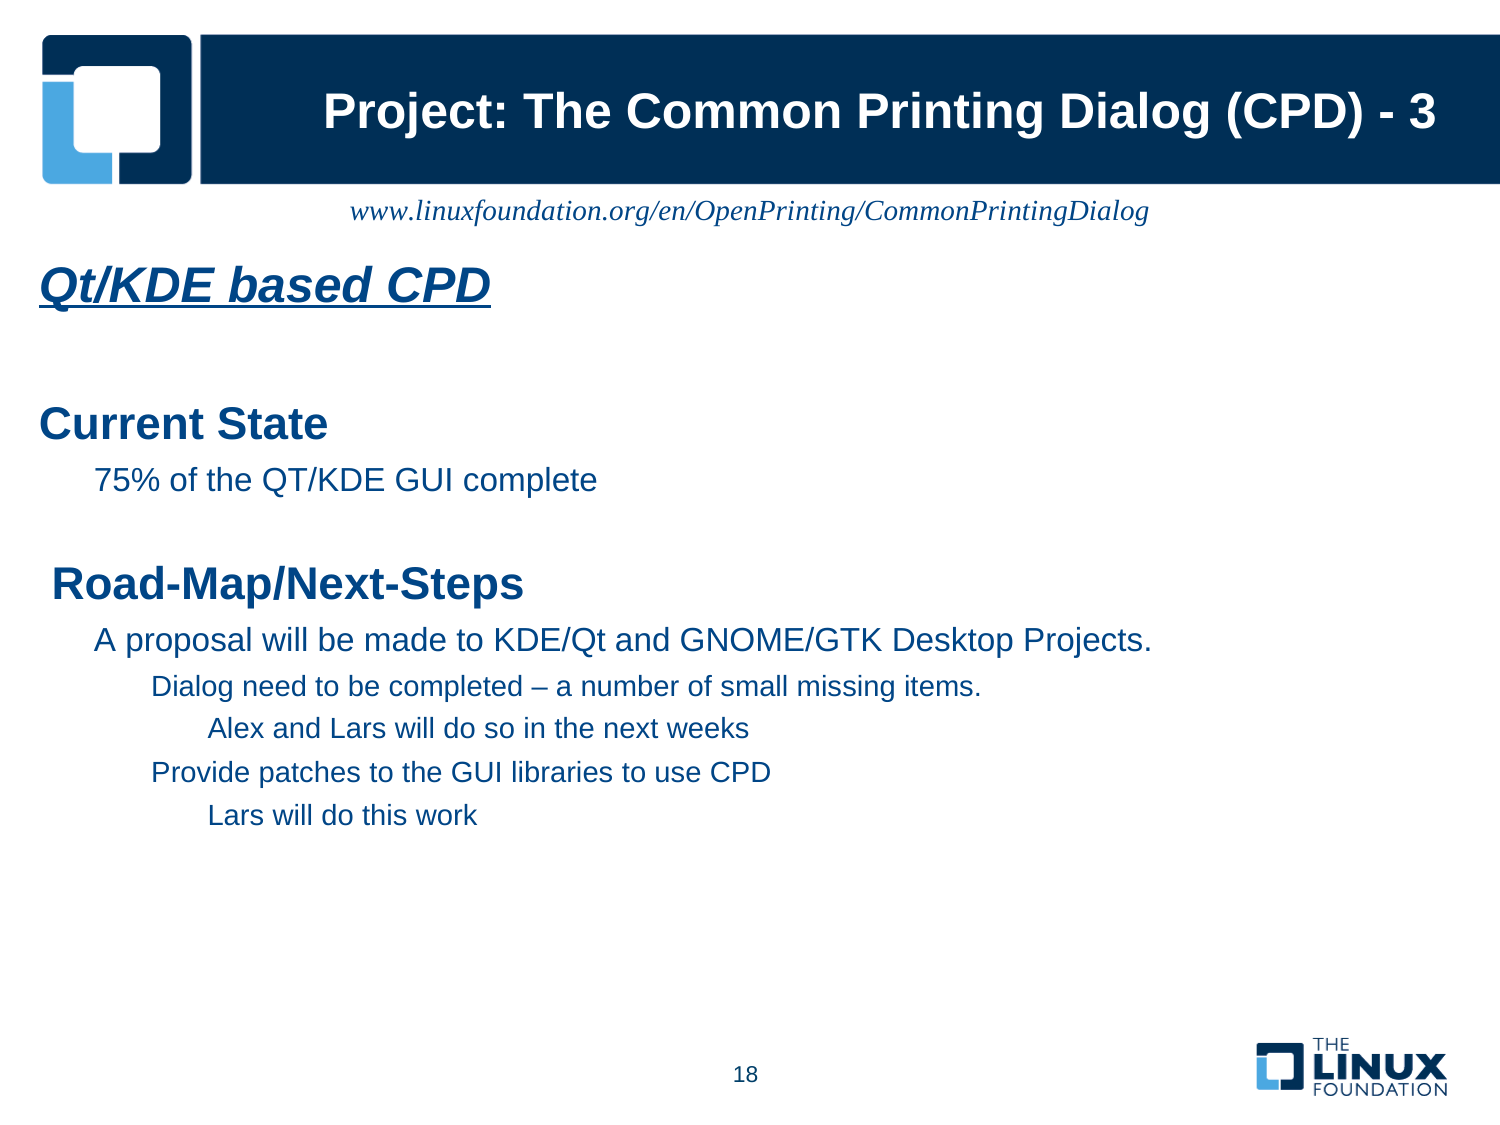

Project: The Common Printing Dialog (CPD) - 3
www.linuxfoundation.org/en/OpenPrinting/CommonPrintingDialog
# Qt/KDE based CPD
Current State
75% of the QT/KDE GUI complete
 Road-Map/Next-Steps
A proposal will be made to KDE/Qt and GNOME/GTK Desktop Projects.
Dialog need to be completed – a number of small missing items.
Alex and Lars will do so in the next weeks
Provide patches to the GUI libraries to use CPD
Lars will do this work
18